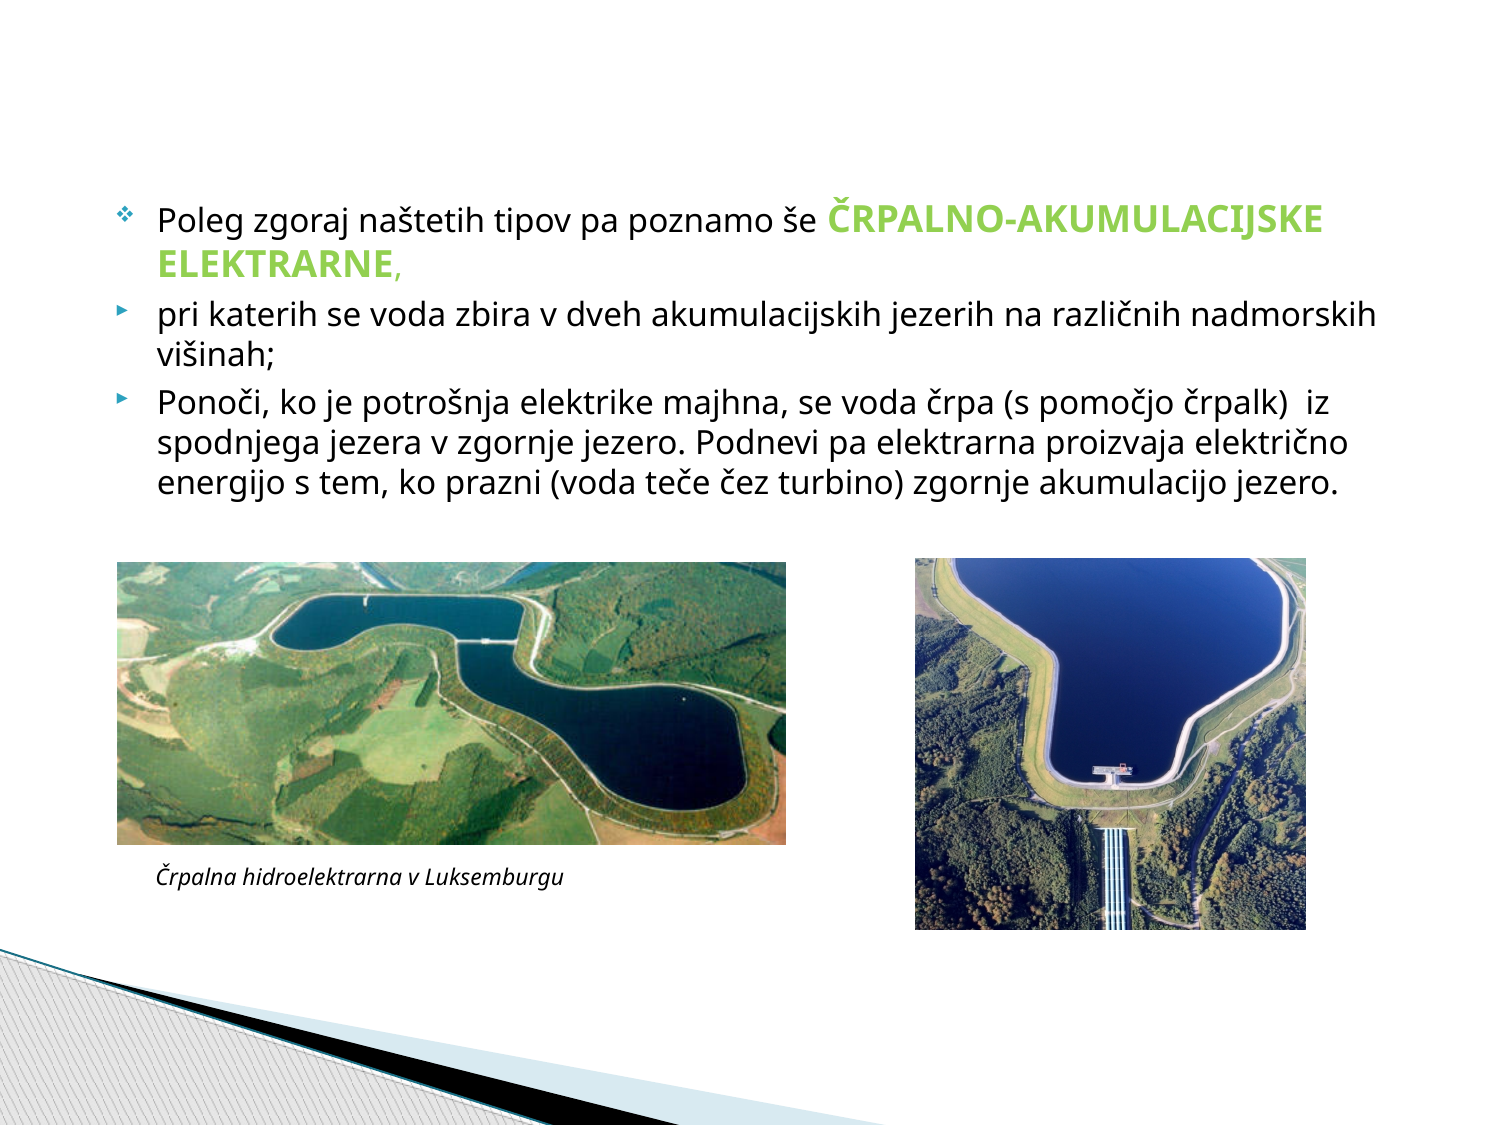

# Poleg zgoraj naštetih tipov pa poznamo še ČRPALNO-AKUMULACIJSKE ELEKTRARNE,
pri katerih se voda zbira v dveh akumulacijskih jezerih na različnih nadmorskih višinah;
Ponoči, ko je potrošnja elektrike majhna, se voda črpa (s pomočjo črpalk) iz spodnjega jezera v zgornje jezero. Podnevi pa elektrarna proizvaja električno energijo s tem, ko prazni (voda teče čez turbino) zgornje akumulacijo jezero.
Črpalna hidroelektrarna v Luksemburgu